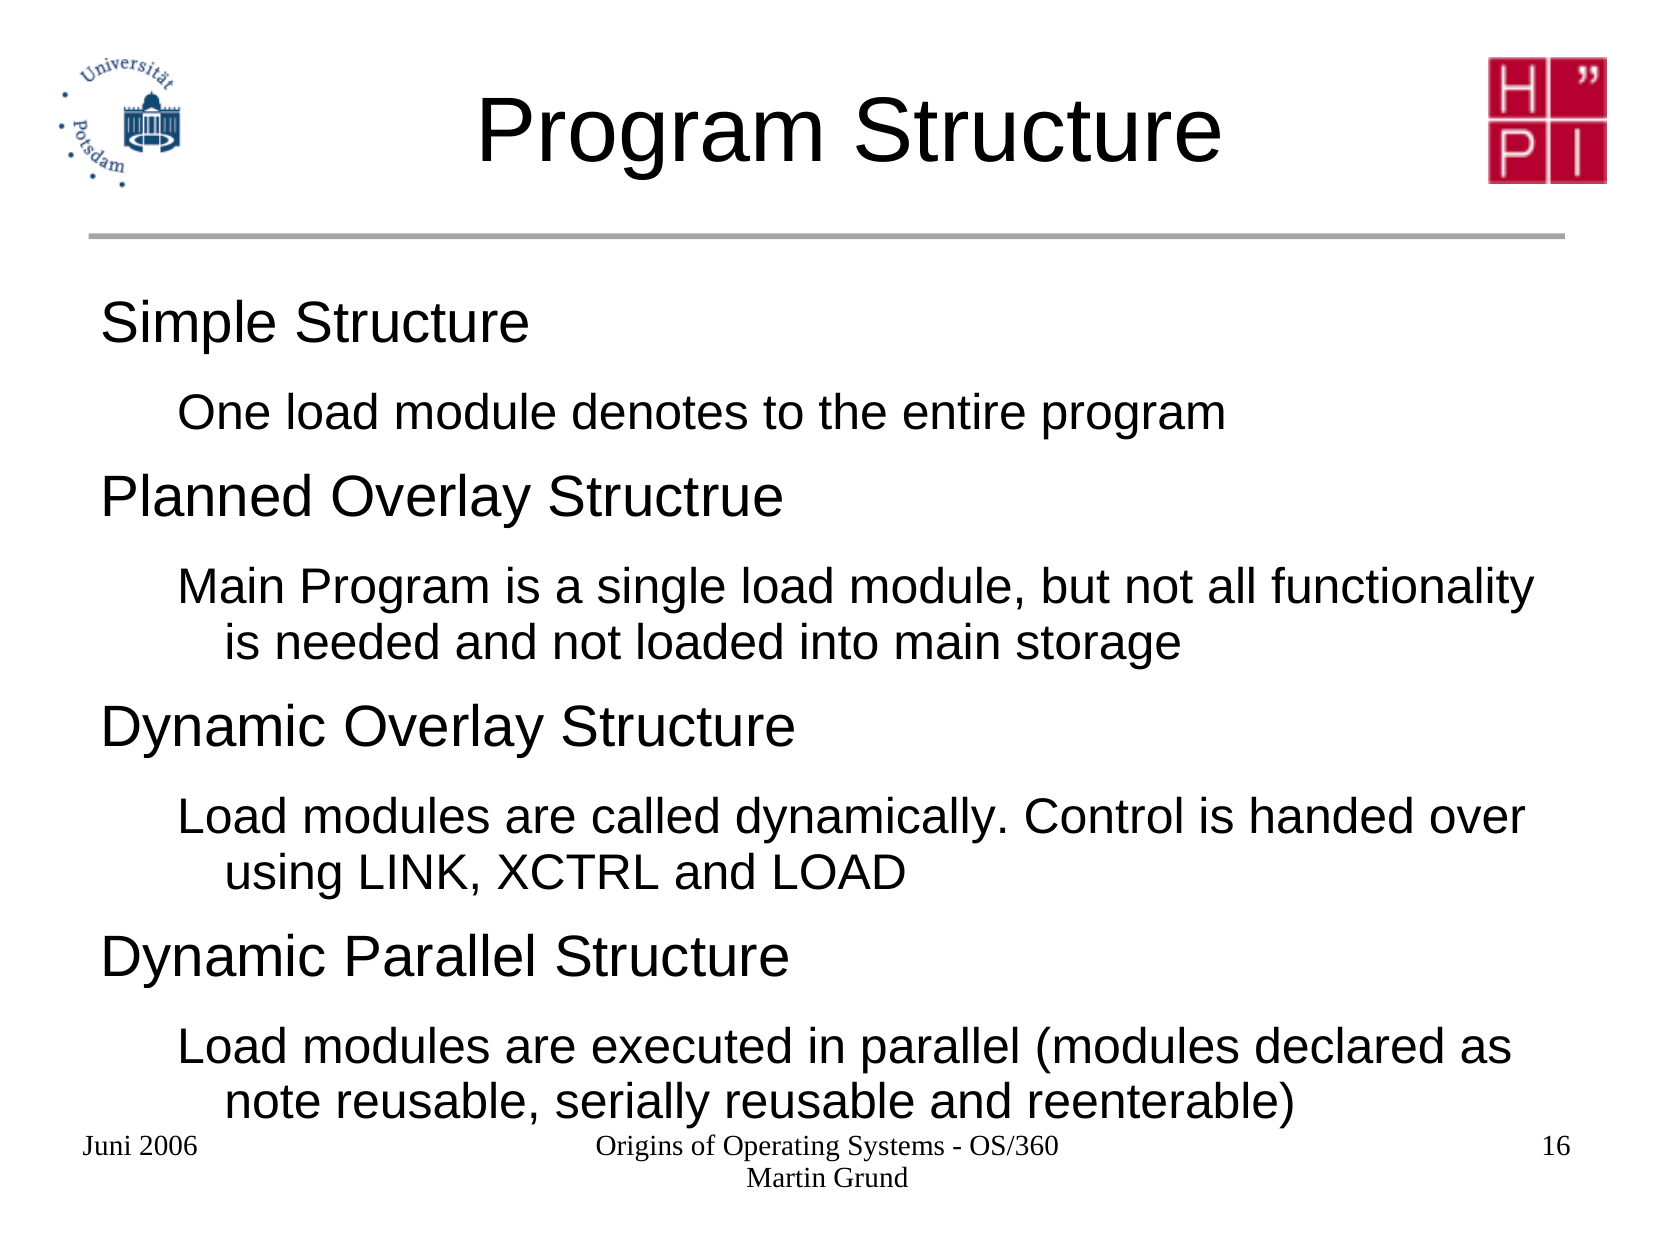

# Program Structure
Simple Structure
One load module denotes to the entire program
Planned Overlay Structrue
Main Program is a single load module, but not all functionality is needed and not loaded into main storage
Dynamic Overlay Structure
Load modules are called dynamically. Control is handed over using LINK, XCTRL and LOAD
Dynamic Parallel Structure
Load modules are executed in parallel (modules declared as note reusable, serially reusable and reenterable)
Juni 2006
Origins of Operating Systems - OS/360
16